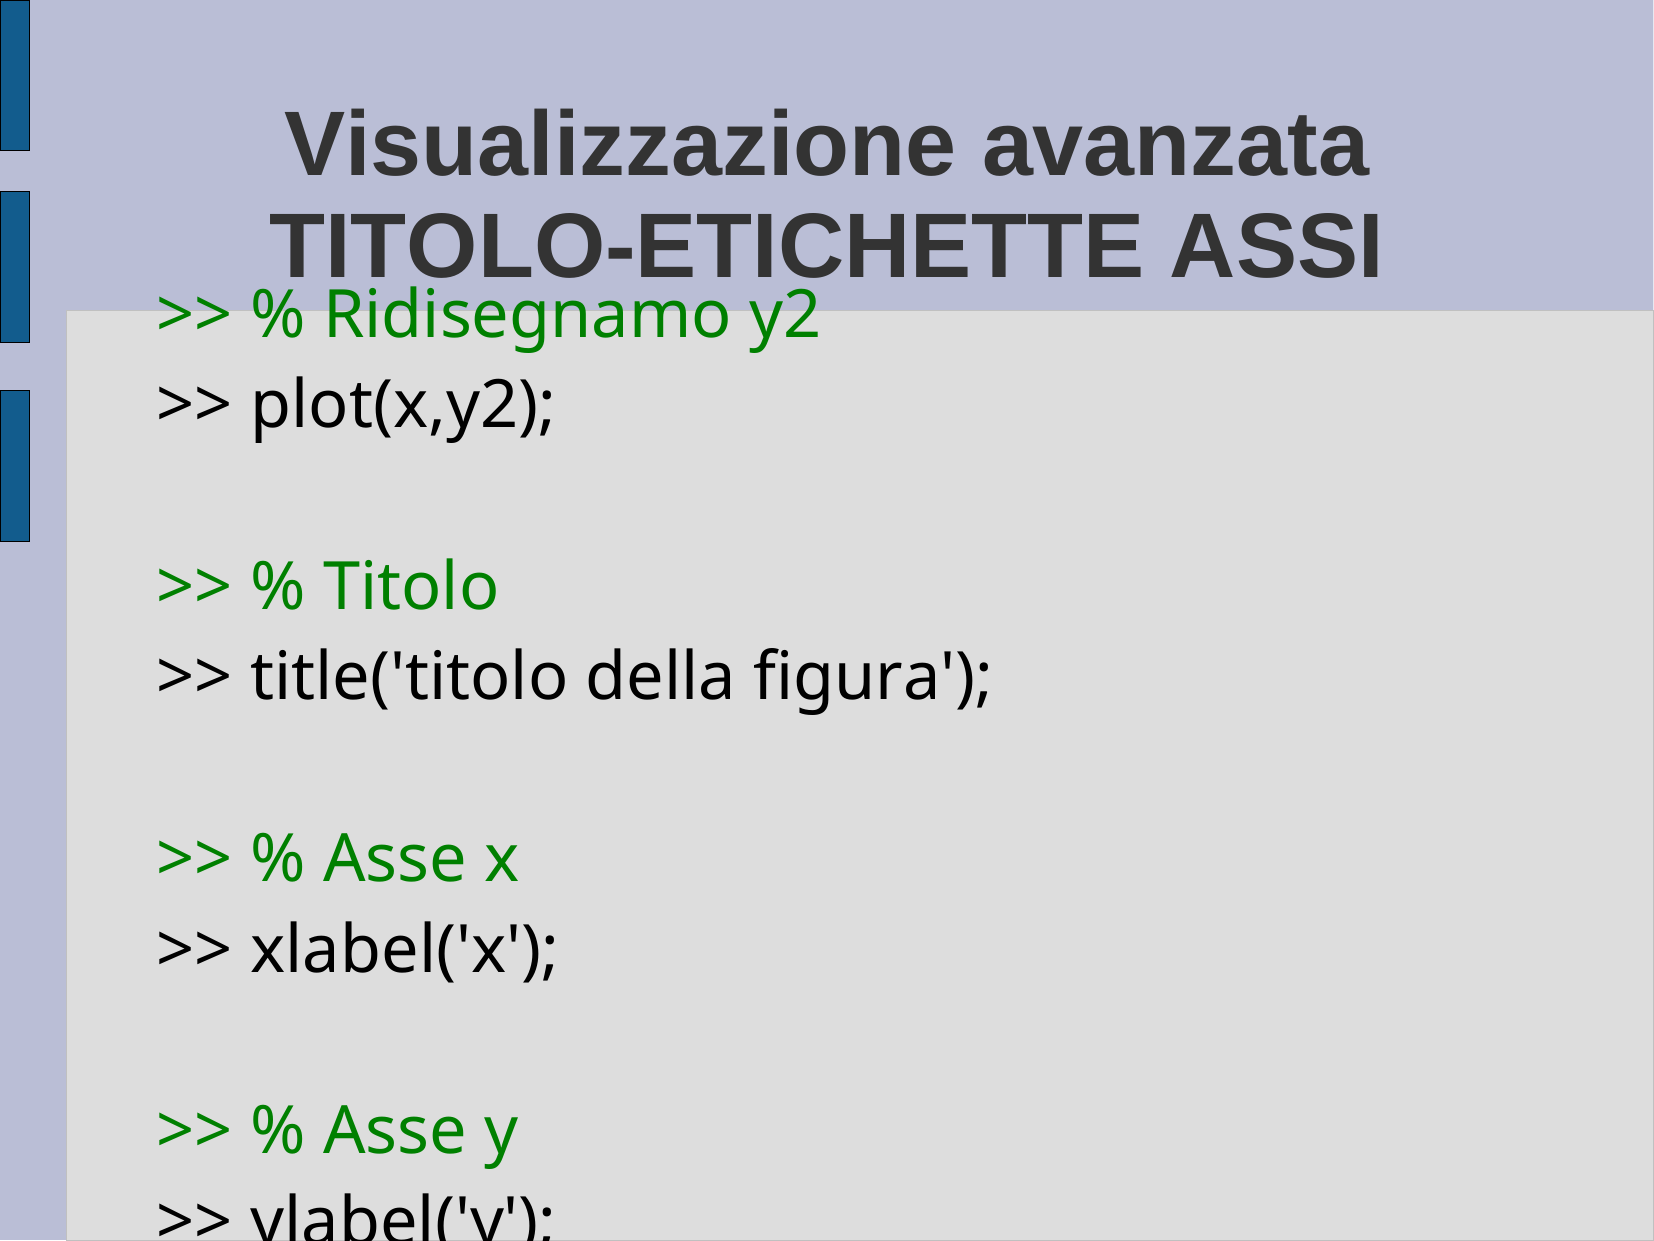

# Visualizzazione avanzata TITOLO-ETICHETTE ASSI
>> % Ridisegnamo y2
>> plot(x,y2);
>> % Titolo
>> title('titolo della figura');
>> % Asse x
>> xlabel('x');
>> % Asse y
>> ylabel('y');